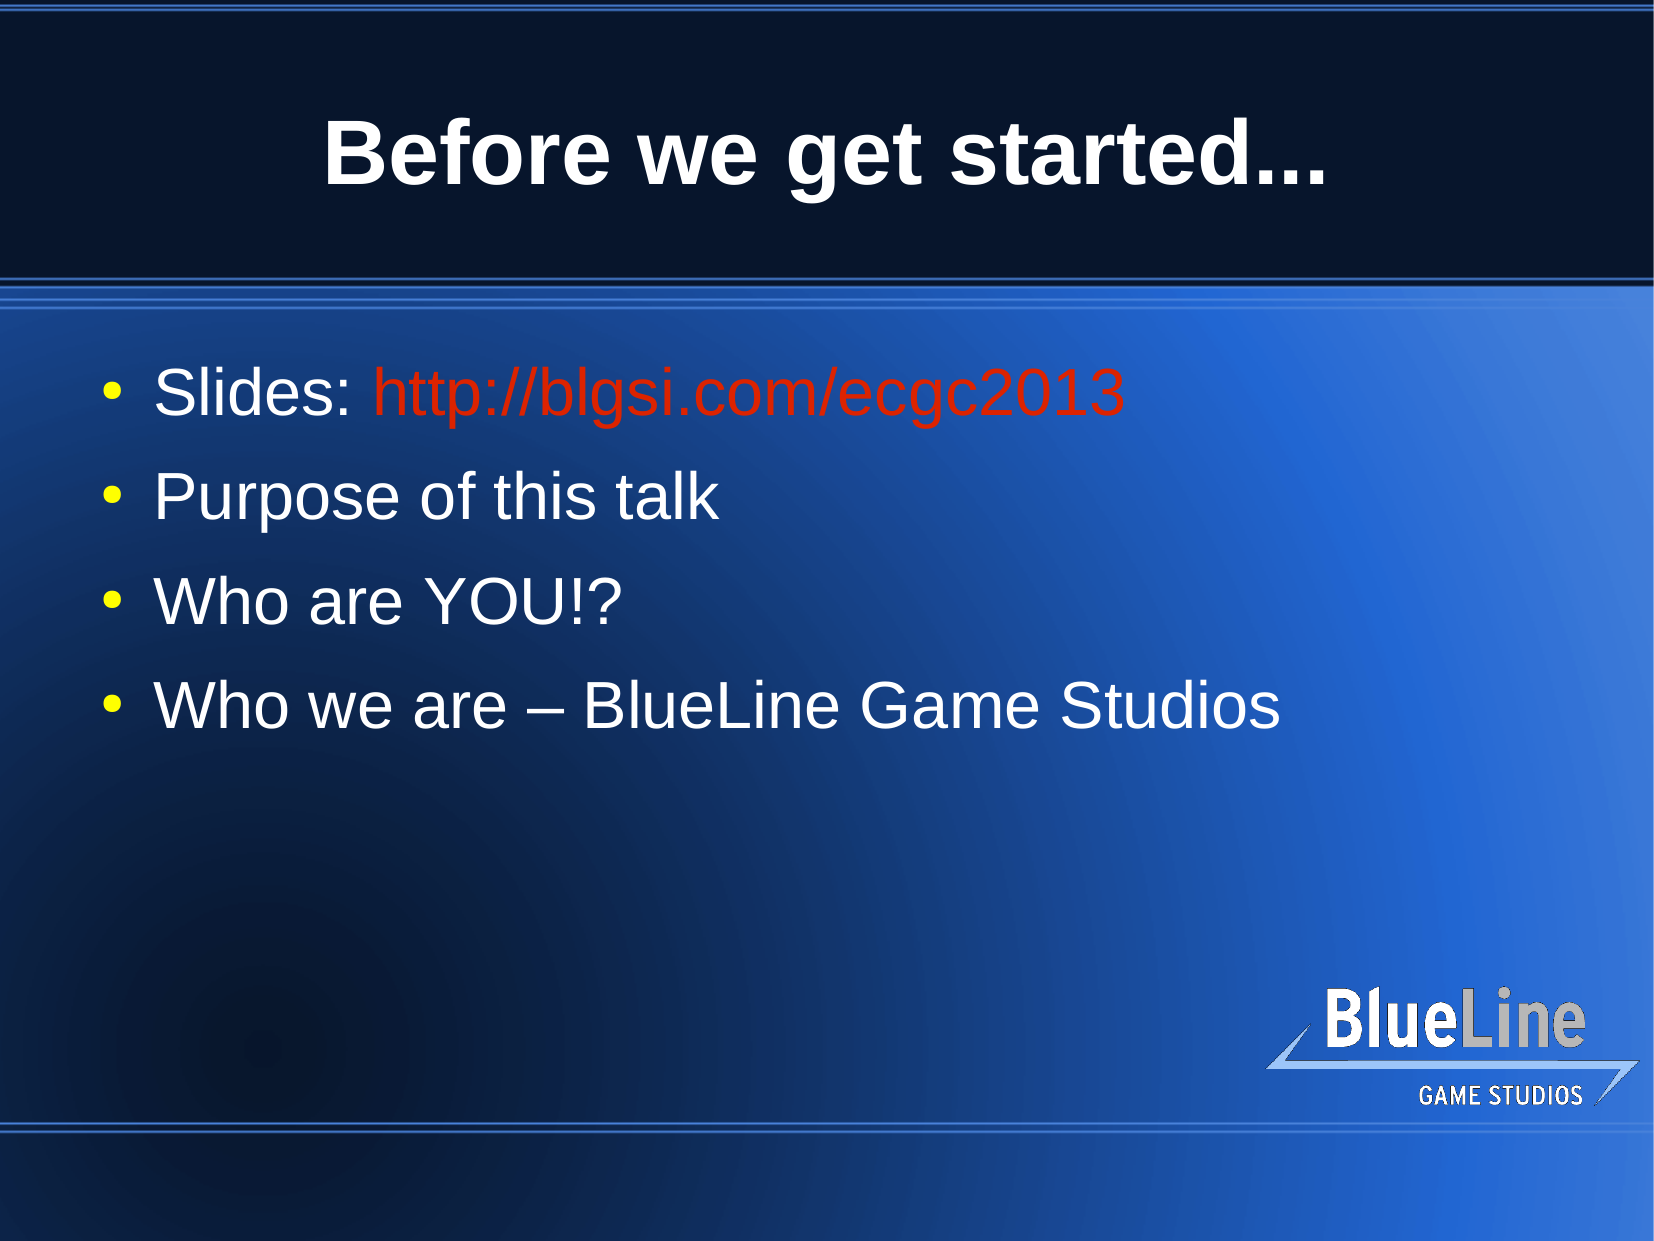

# Before we get started...
Slides: http://blgsi.com/ecgc2013
Purpose of this talk
Who are YOU!?
Who we are – BlueLine Game Studios